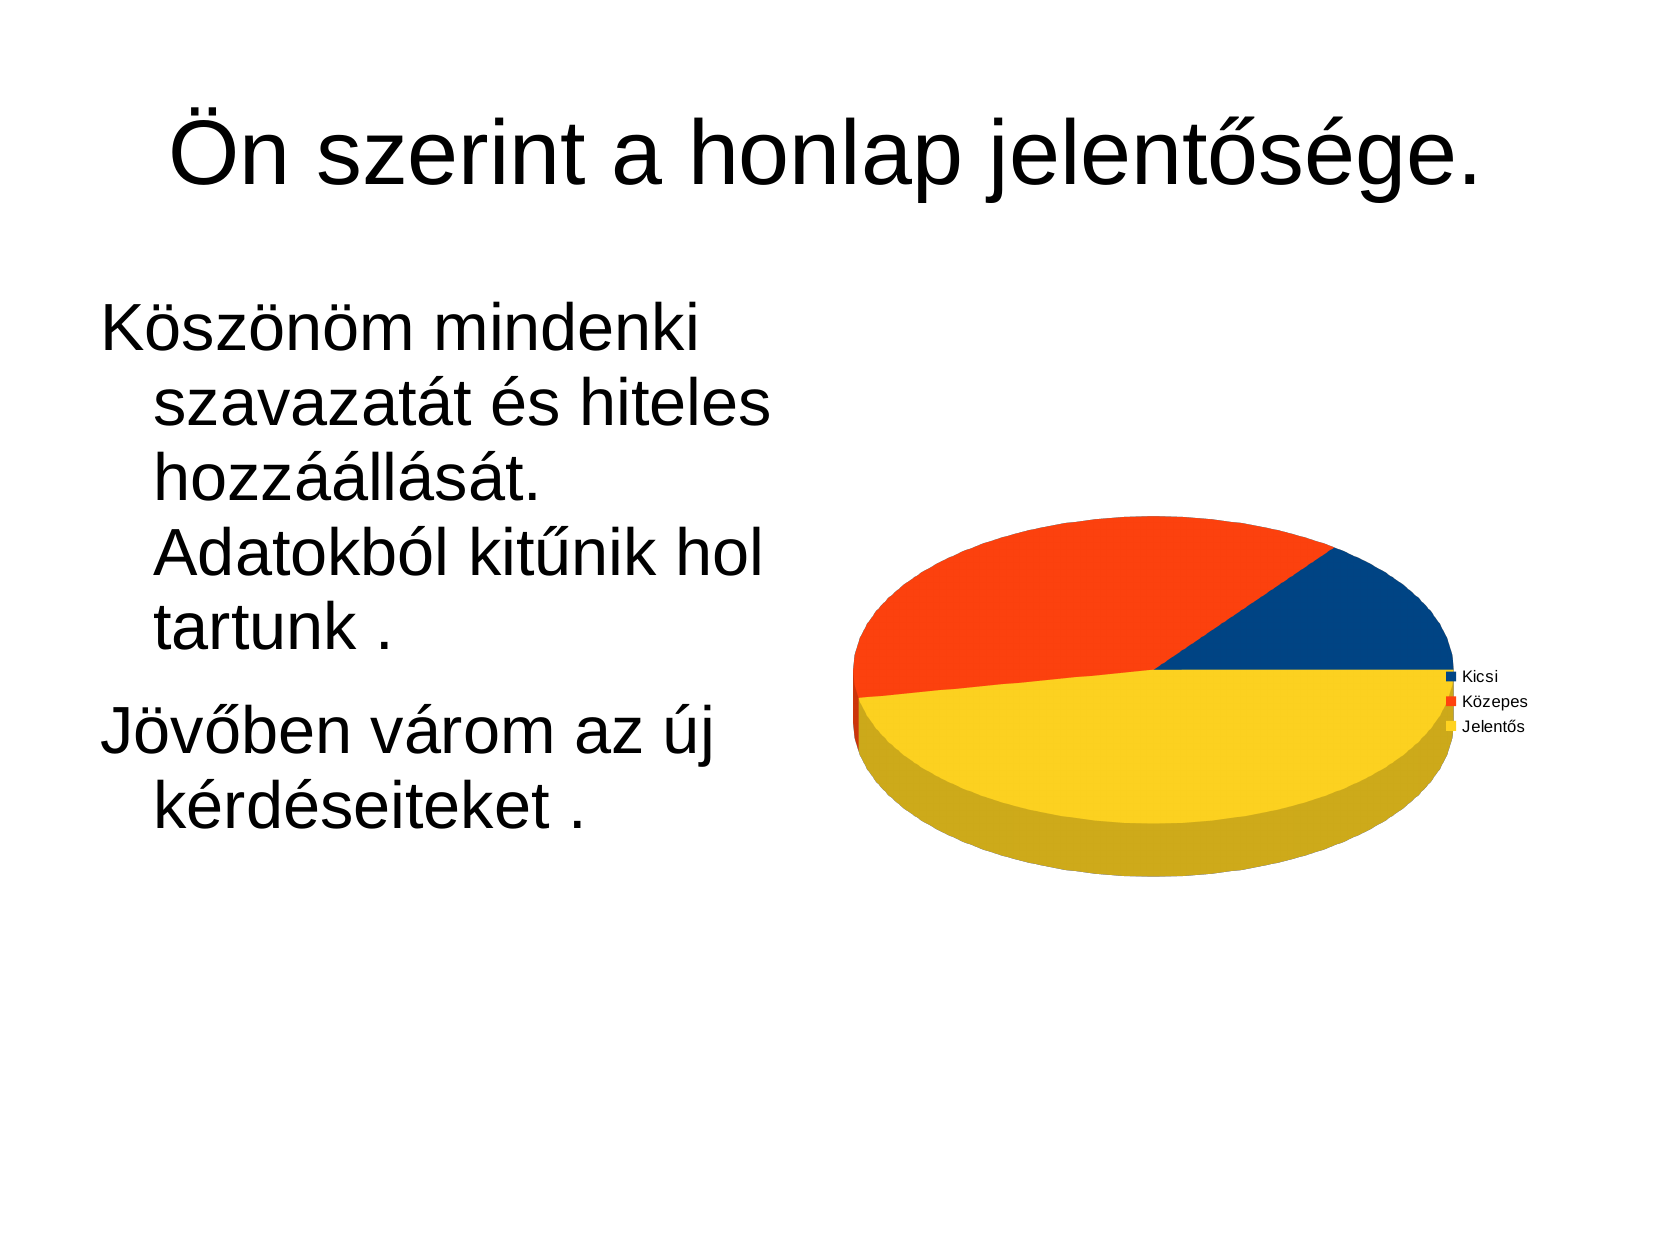

# Ön szerint a honlap jelentősége.
Köszönöm mindenki szavazatát és hiteles hozzáállását. Adatokból kitűnik hol tartunk .
Jövőben várom az új kérdéseiteket .
[unsupported chart]